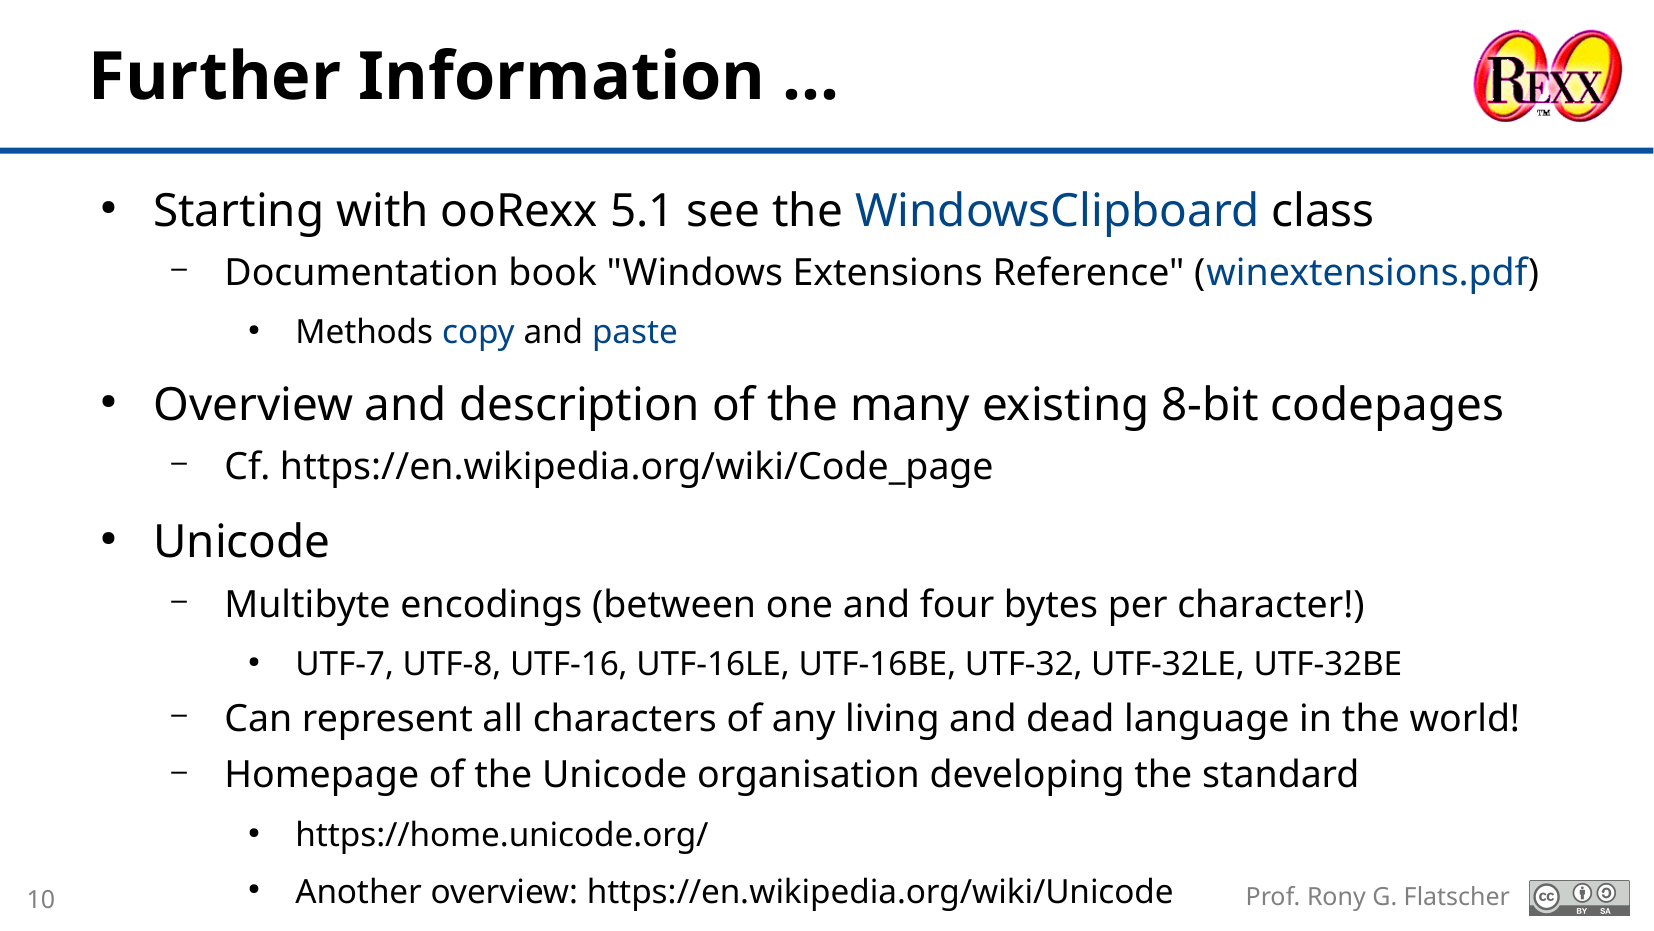

# Further Information …
Starting with ooRexx 5.1 see the WindowsClipboard class
Documentation book "Windows Extensions Reference" (winextensions.pdf)
Methods copy and paste
Overview and description of the many existing 8-bit codepages
Cf. https://en.wikipedia.org/wiki/Code_page
Unicode
Multibyte encodings (between one and four bytes per character!)
UTF-7, UTF-8, UTF-16, UTF-16LE, UTF-16BE, UTF-32, UTF-32LE, UTF-32BE
Can represent all characters of any living and dead language in the world!
Homepage of the Unicode organisation developing the standard
https://home.unicode.org/
Another overview: https://en.wikipedia.org/wiki/Unicode